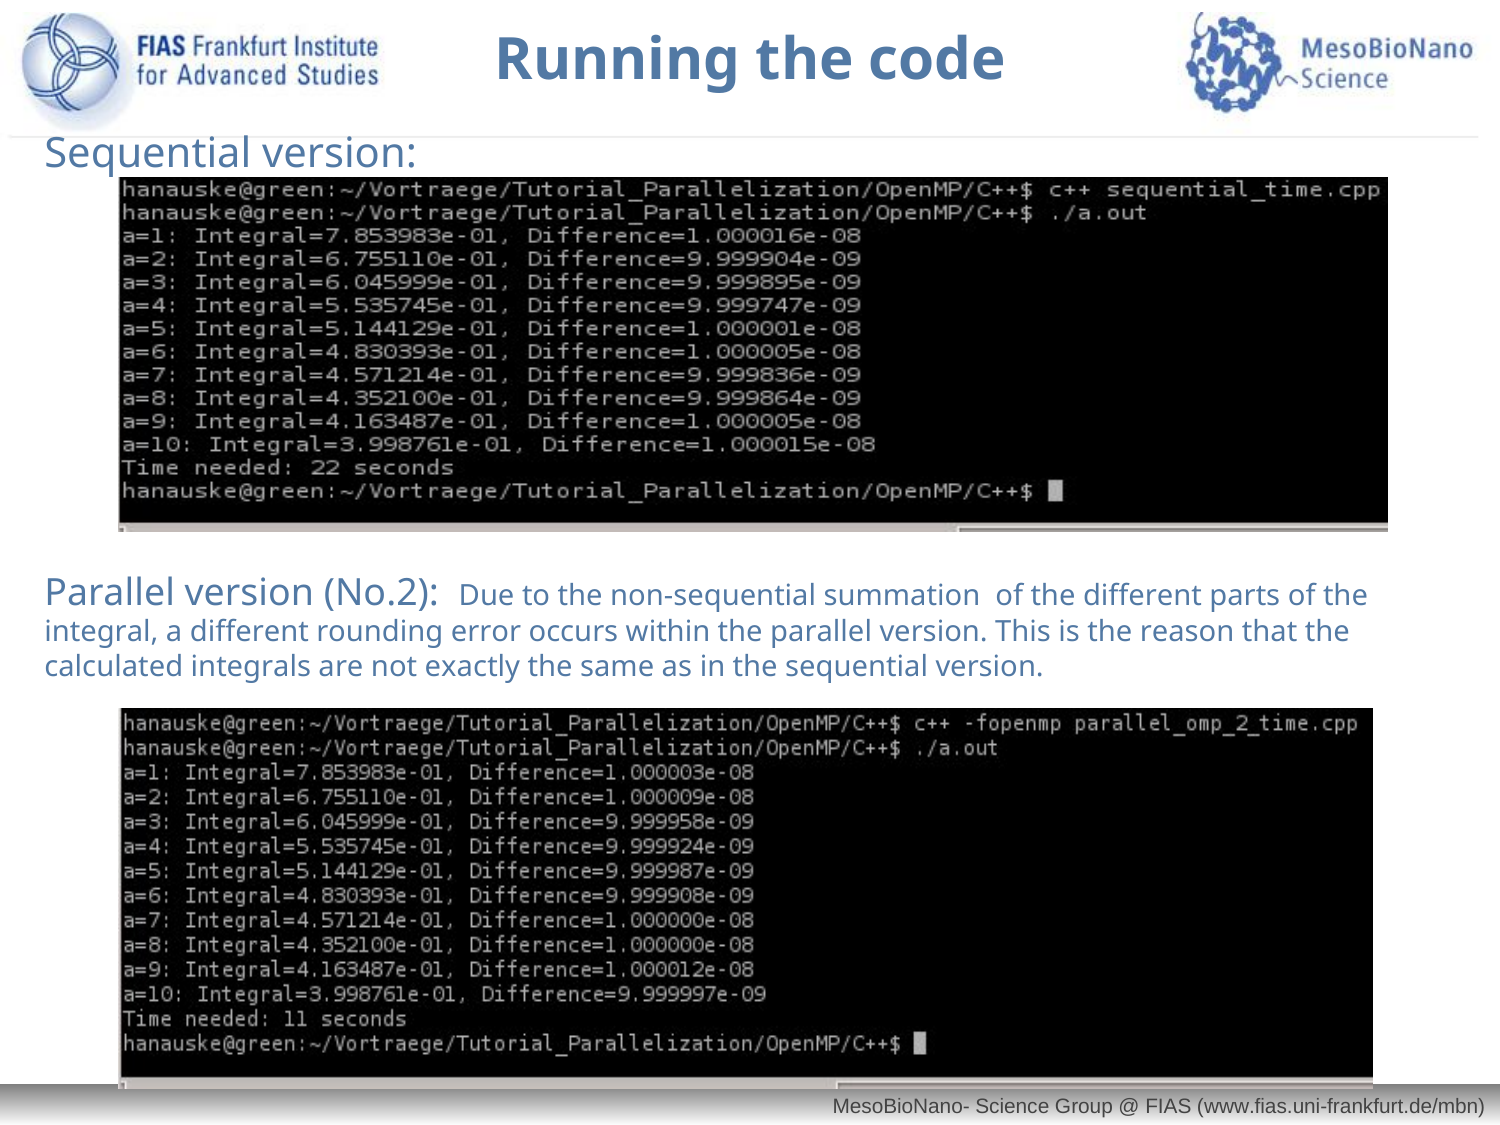

# Running the code
Sequential version:
Parallel version (No.2): Due to the non-sequential summation of the different parts of the integral, a different rounding error occurs within the parallel version. This is the reason that the calculated integrals are not exactly the same as in the sequential version.